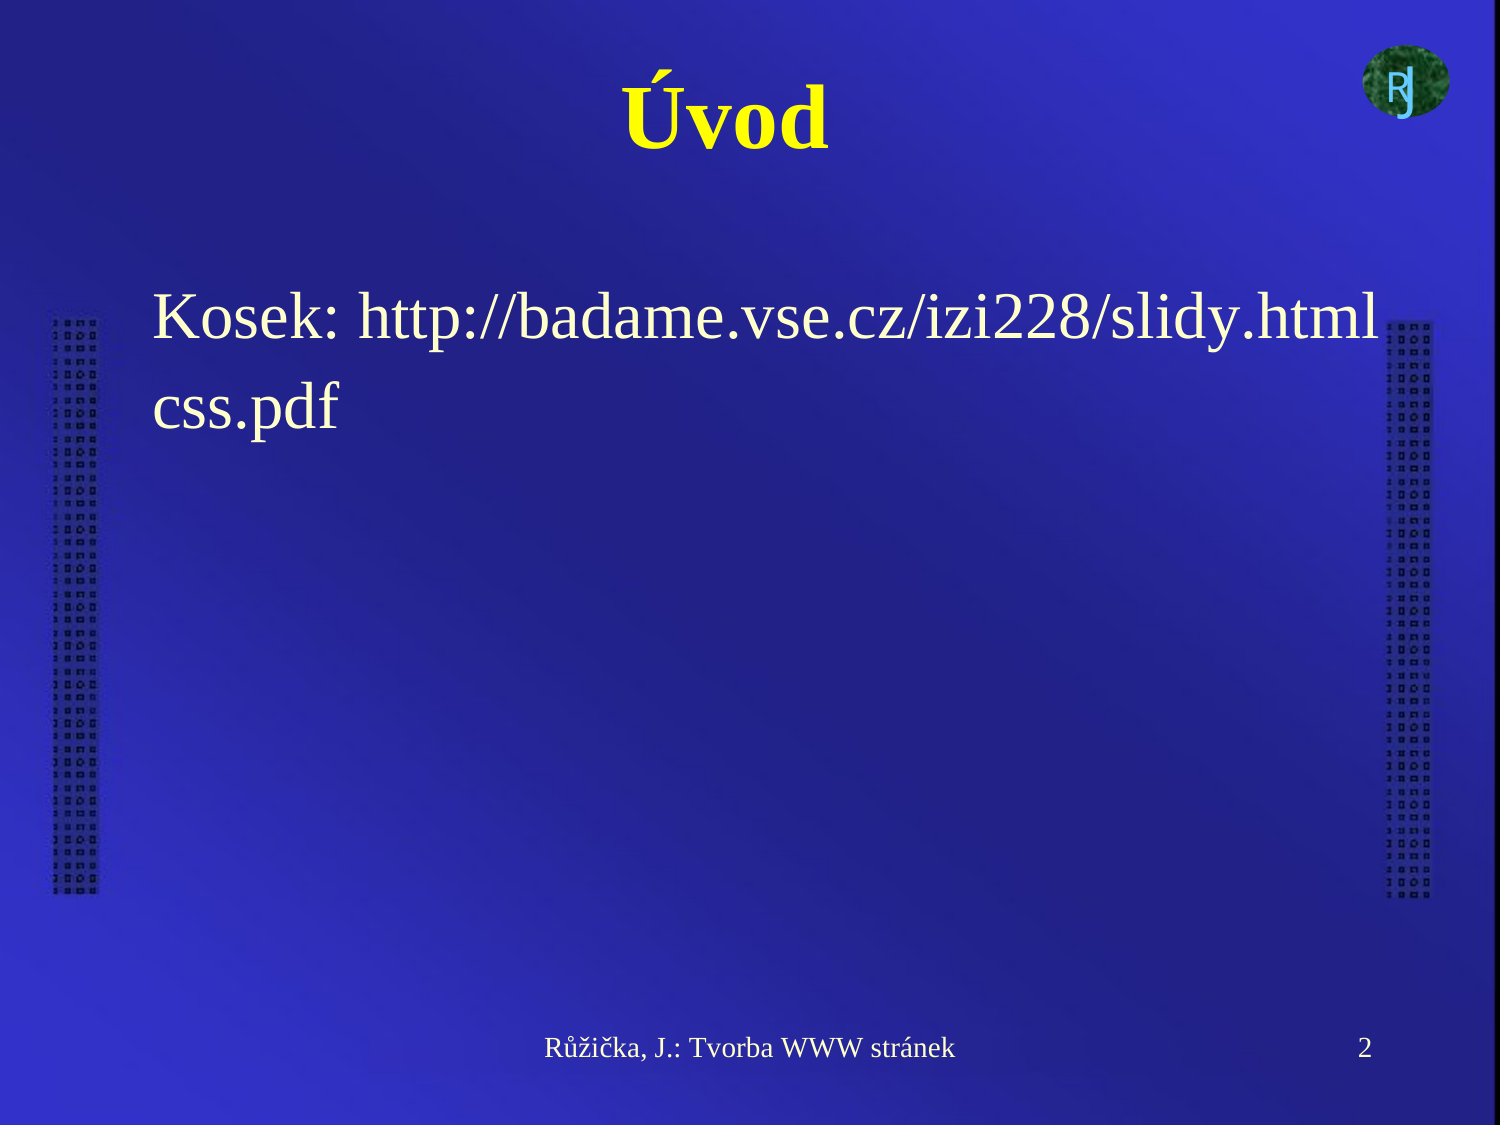

# Úvod
J
R
Kosek: http://badame.vse.cz/izi228/slidy.html
css.pdf
Růžička, J.: Tvorba WWW stránek